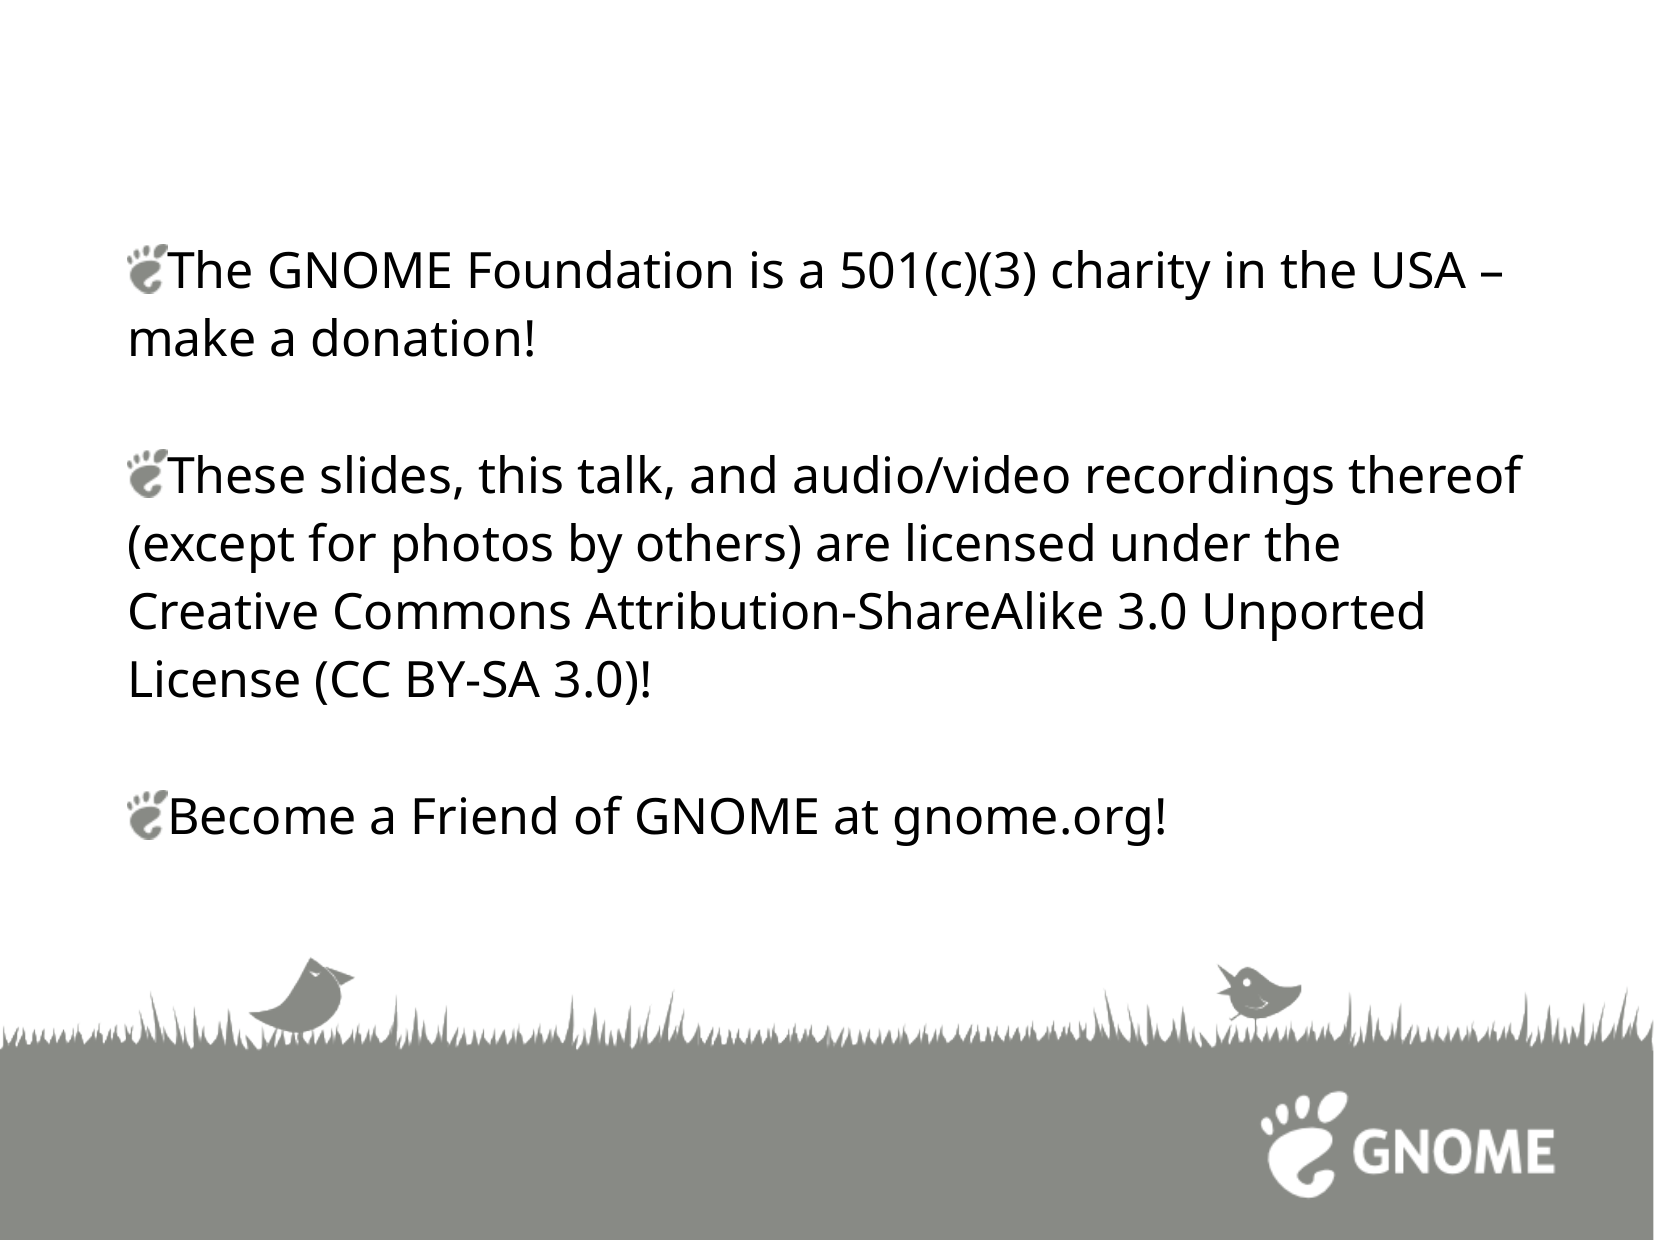

The GNOME Foundation is a 501(c)(3) charity in the USA – make a donation!
These slides, this talk, and audio/video recordings thereof (except for photos by others) are licensed under the Creative Commons Attribution-ShareAlike 3.0 Unported License (CC BY-SA 3.0)!
Become a Friend of GNOME at gnome.org!